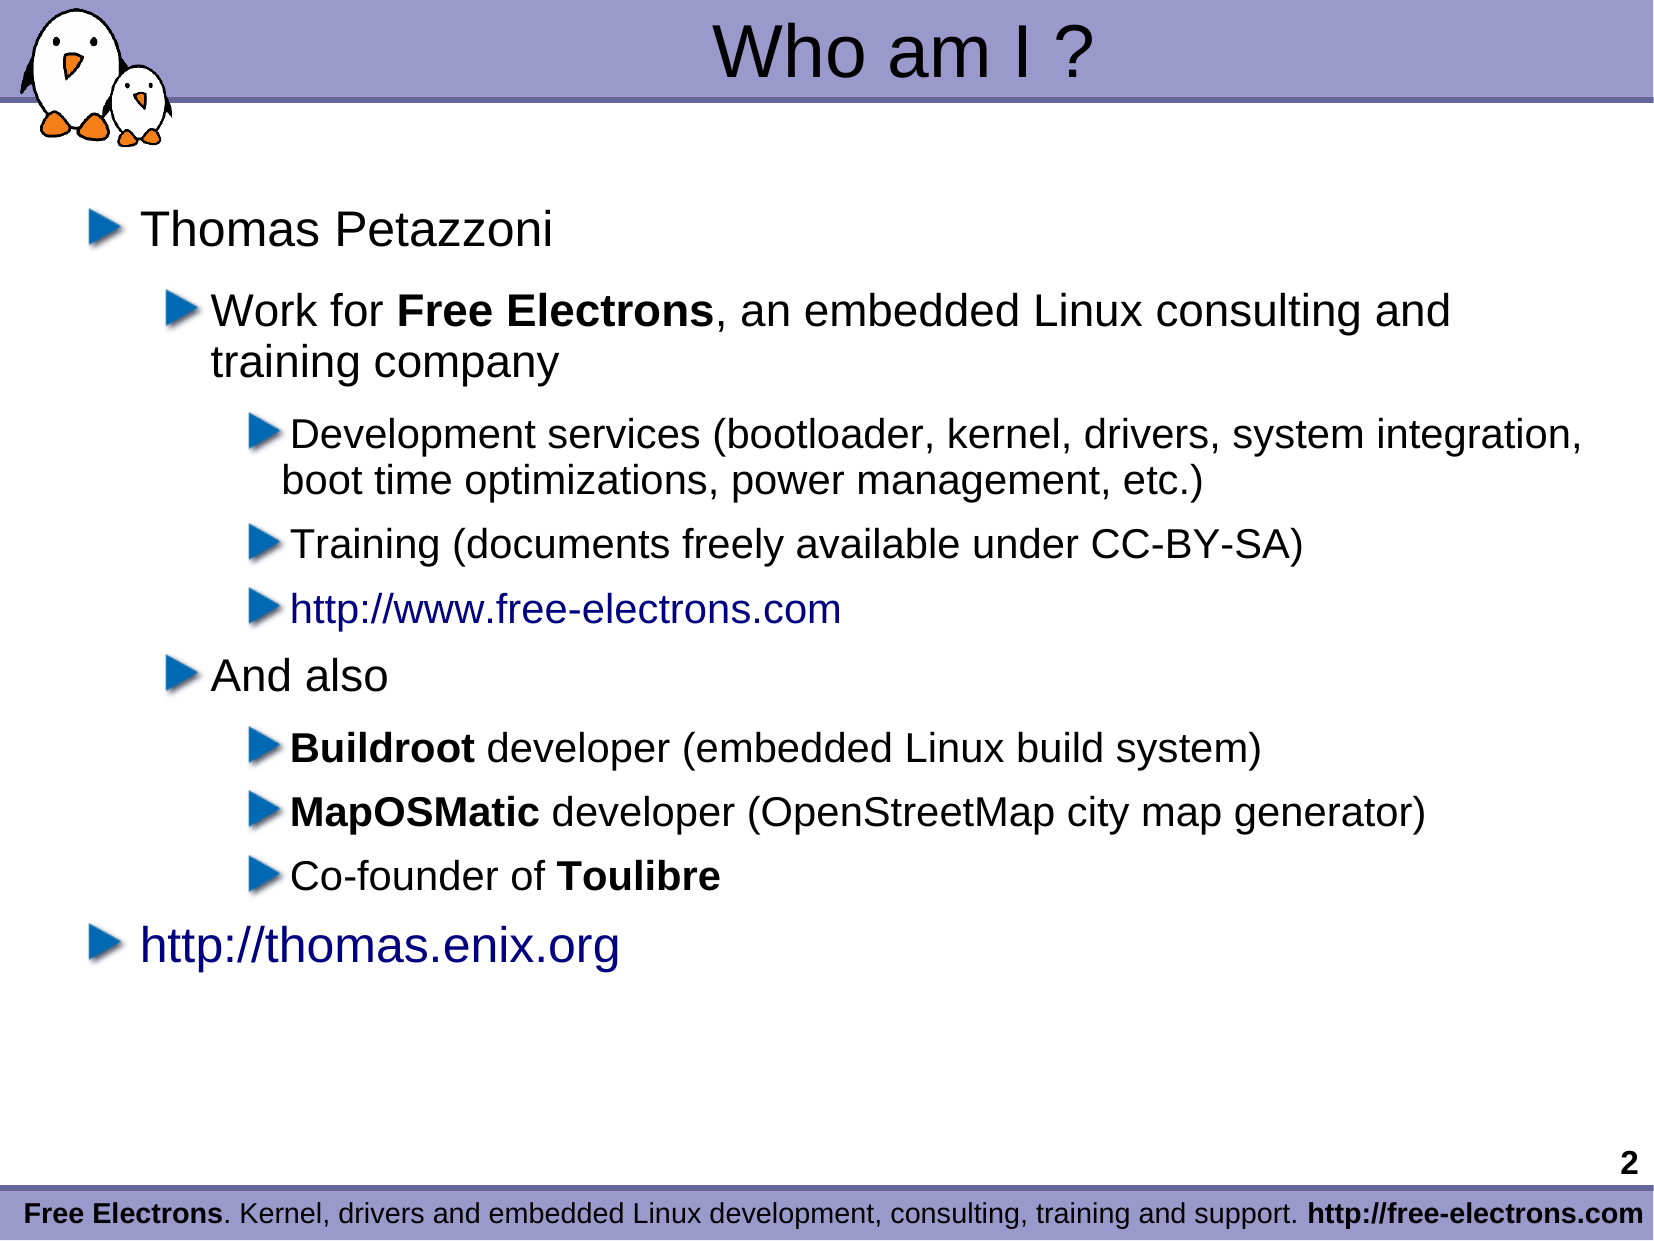

# Who am I ?
Thomas Petazzoni
Work for Free Electrons, an embedded Linux consulting and training company
Development services (bootloader, kernel, drivers, system integration, boot time optimizations, power management, etc.)
Training (documents freely available under CC-BY-SA)
http://www.free-electrons.com
And also
Buildroot developer (embedded Linux build system)
MapOSMatic developer (OpenStreetMap city map generator)
Co-founder of Toulibre
http://thomas.enix.org